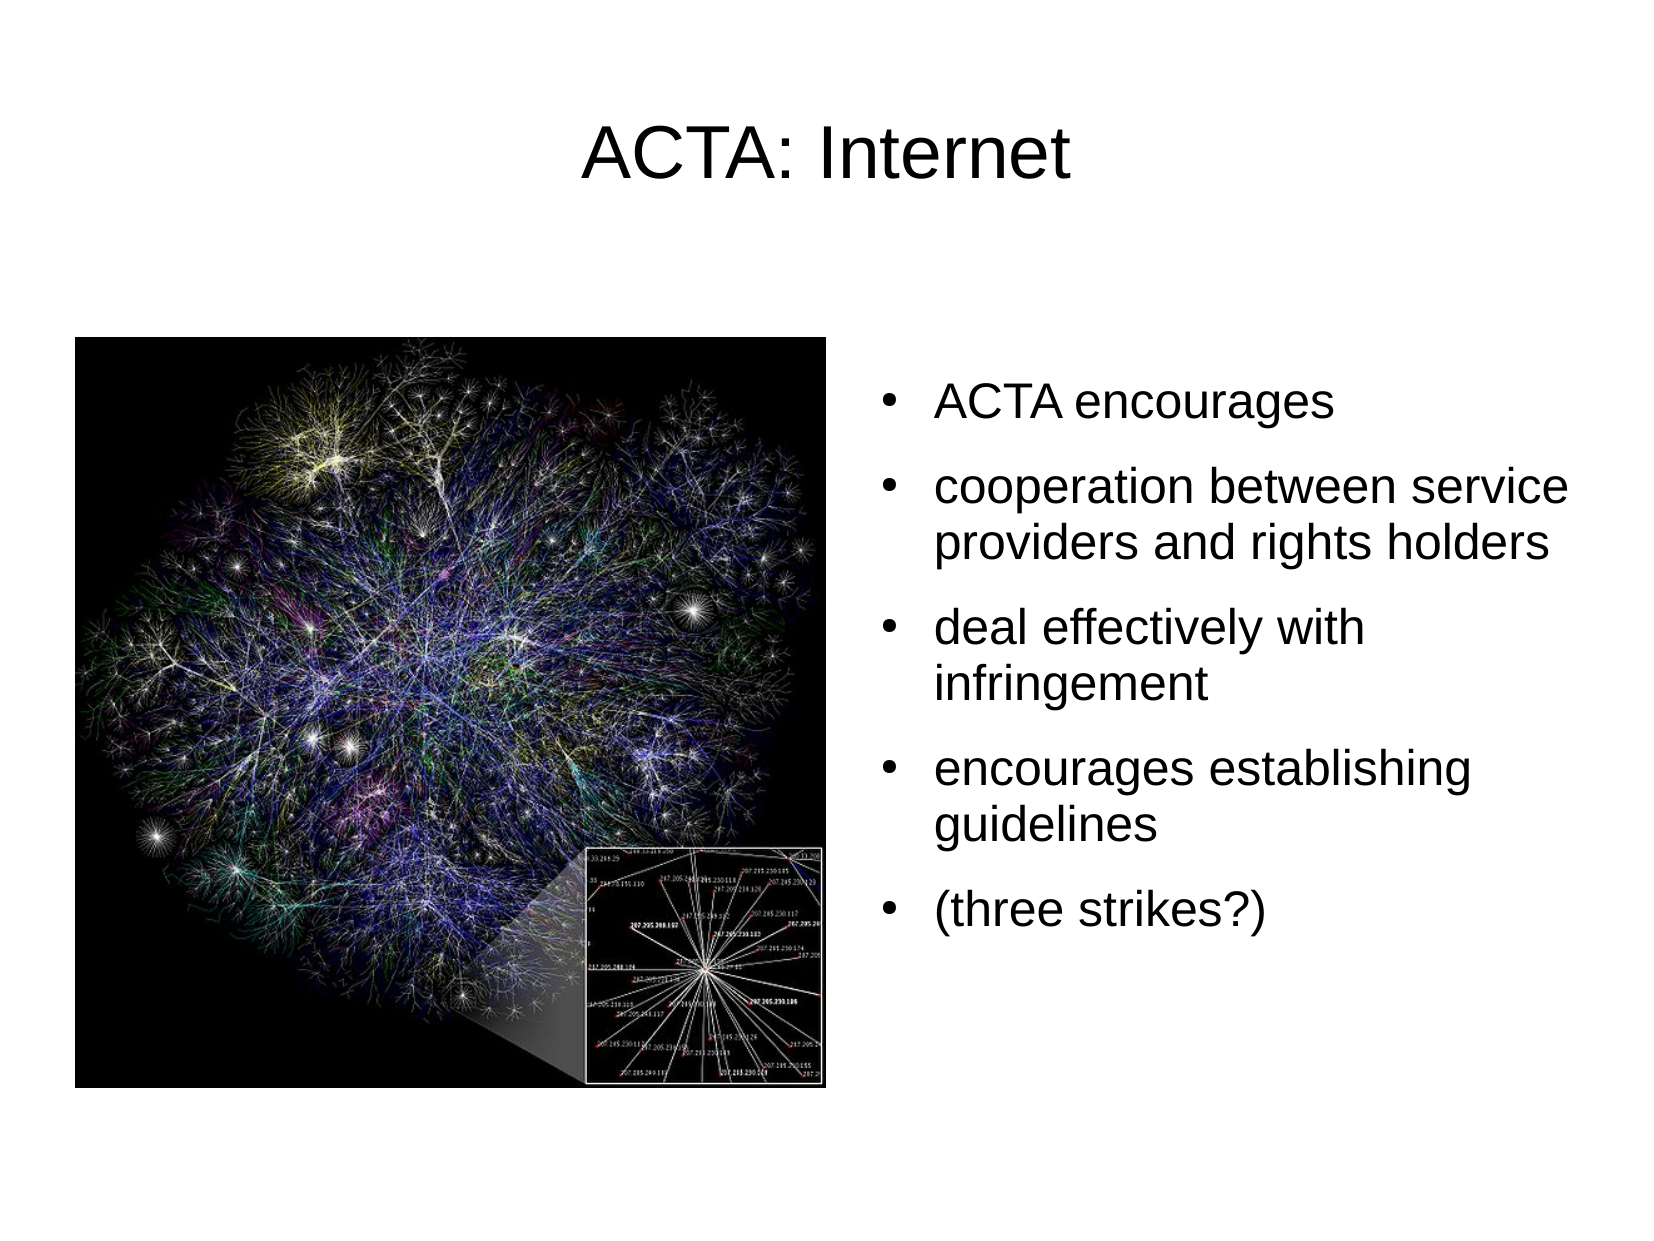

# ACTA: Internet
ACTA encourages
cooperation between service providers and rights holders
deal effectively with infringement
encourages establishing guidelines
(three strikes?)